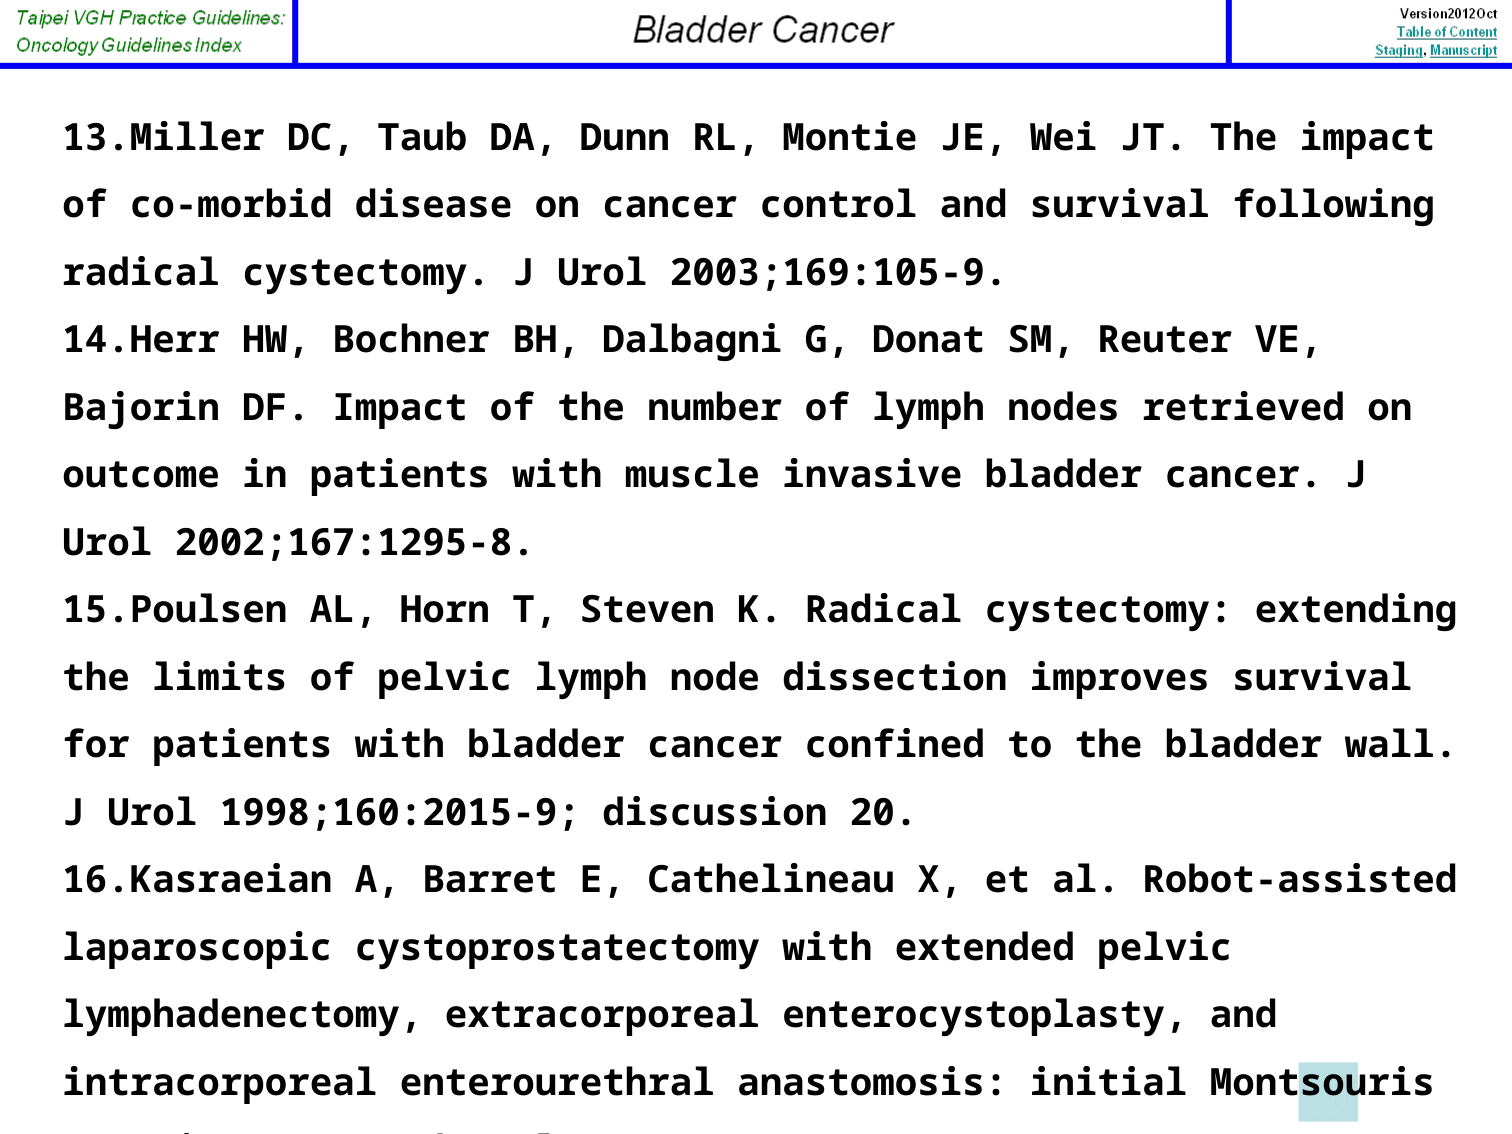

# 13.Miller DC, Taub DA, Dunn RL, Montie JE, Wei JT. The impact of co-morbid disease on cancer control and survival following radical cystectomy. J Urol 2003;169:105-9. 14.Herr HW, Bochner BH, Dalbagni G, Donat SM, Reuter VE, Bajorin DF. Impact of the number of lymph nodes retrieved on outcome in patients with muscle invasive bladder cancer. J Urol 2002;167:1295-8. 15.Poulsen AL, Horn T, Steven K. Radical cystectomy: extending the limits of pelvic lymph node dissection improves survival for patients with bladder cancer confined to the bladder wall. J Urol 1998;160:2015-9; discussion 20. 16.Kasraeian A, Barret E, Cathelineau X, et al. Robot-assisted laparoscopic cystoprostatectomy with extended pelvic lymphadenectomy, extracorporeal enterocystoplasty, and intracorporeal enterourethral anastomosis: initial Montsouris experience. J Endourol 2010;24:409-13.